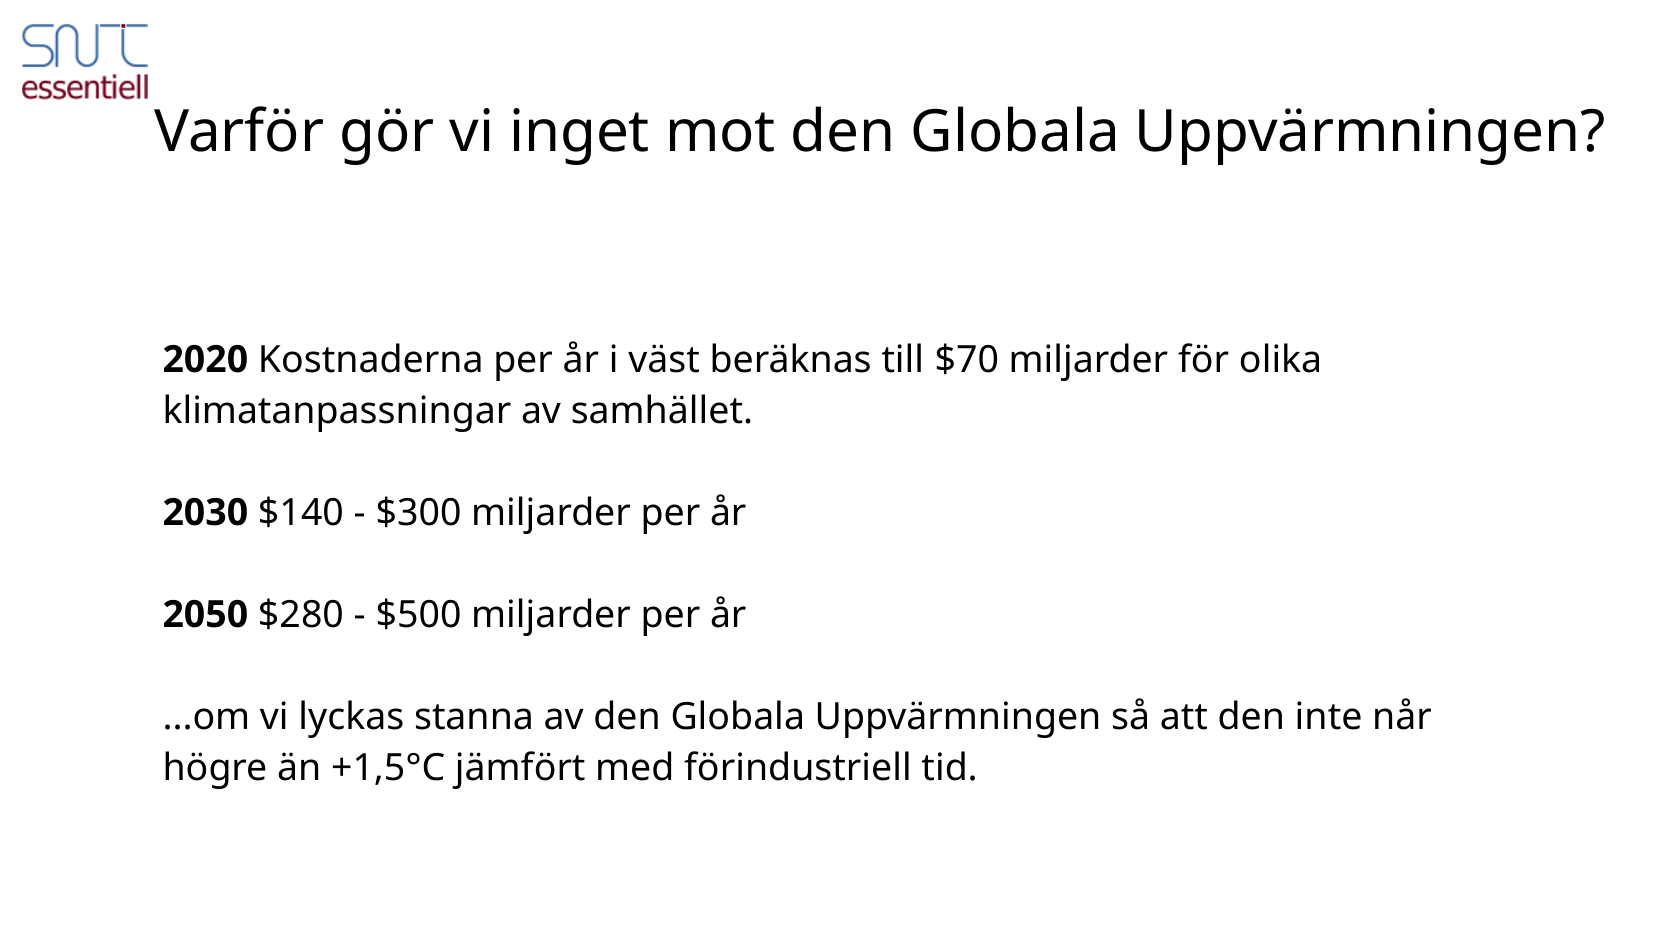

# Varför gör vi inget mot den Globala Uppvärmningen?
2020 Kostnaderna per år i väst beräknas till $70 miljarder för olika klimatanpassningar av samhället.
2030 $140 - $300 miljarder per år
2050 $280 - $500 miljarder per år
...om vi lyckas stanna av den Globala Uppvärmningen så att den inte når högre än +1,5°C jämfört med förindustriell tid.